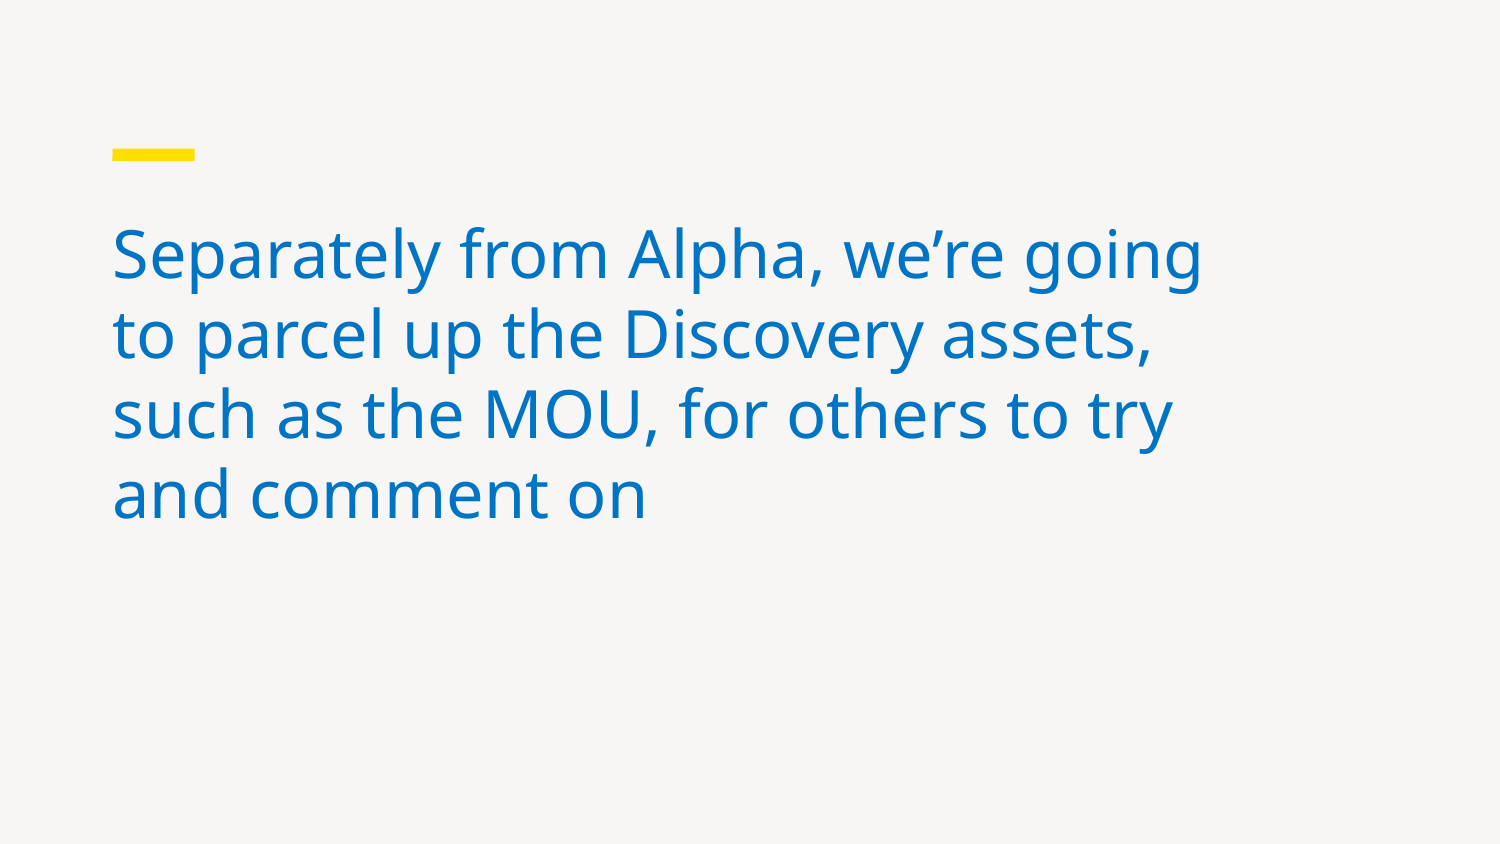

# Separately from Alpha, we’re going to parcel up the Discovery assets, such as the MOU, for others to try and comment on